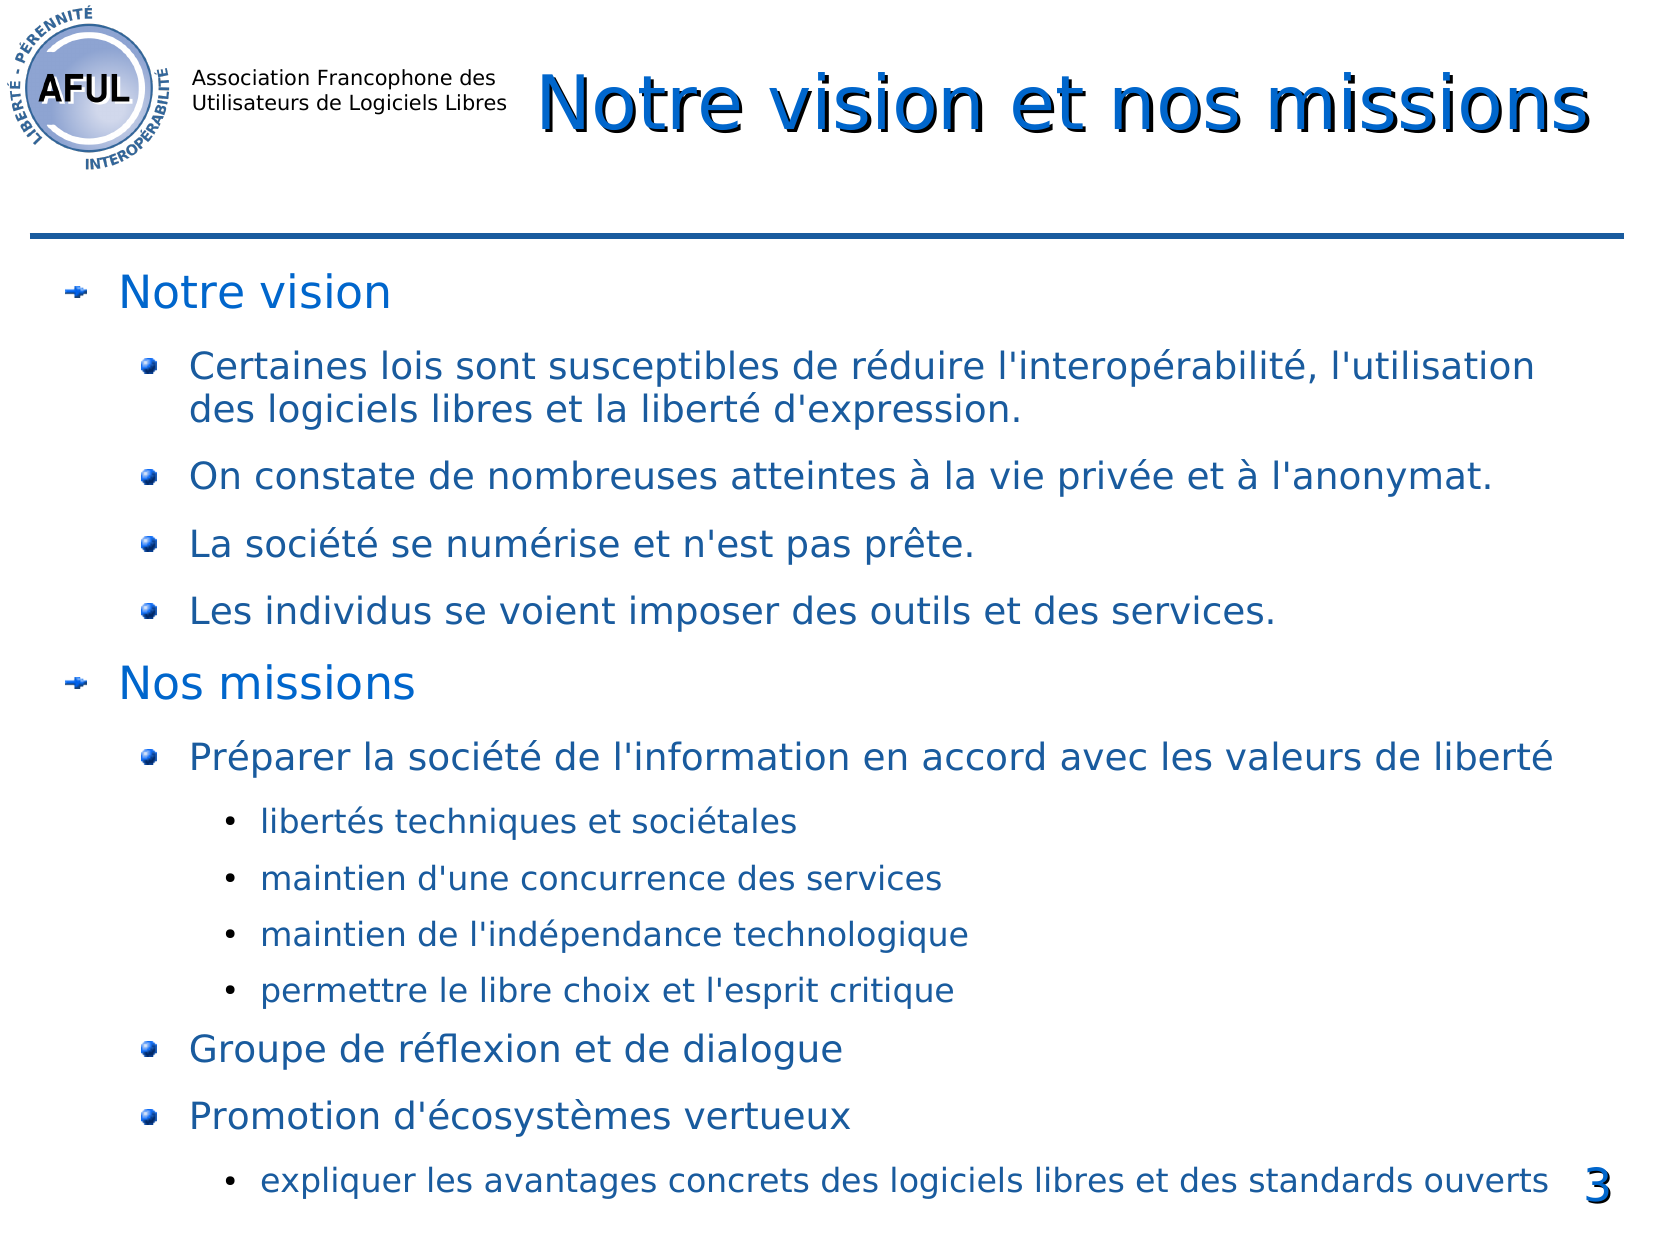

# Notre vision et nos missions
Notre vision
Certaines lois sont susceptibles de réduire l'interopérabilité, l'utilisation des logiciels libres et la liberté d'expression.
On constate de nombreuses atteintes à la vie privée et à l'anonymat.
La société se numérise et n'est pas prête.
Les individus se voient imposer des outils et des services.
Nos missions
Préparer la société de l'information en accord avec les valeurs de liberté
libertés techniques et sociétales
maintien d'une concurrence des services
maintien de l'indépendance technologique
permettre le libre choix et l'esprit critique
Groupe de réflexion et de dialogue
Promotion d'écosystèmes vertueux
expliquer les avantages concrets des logiciels libres et des standards ouverts